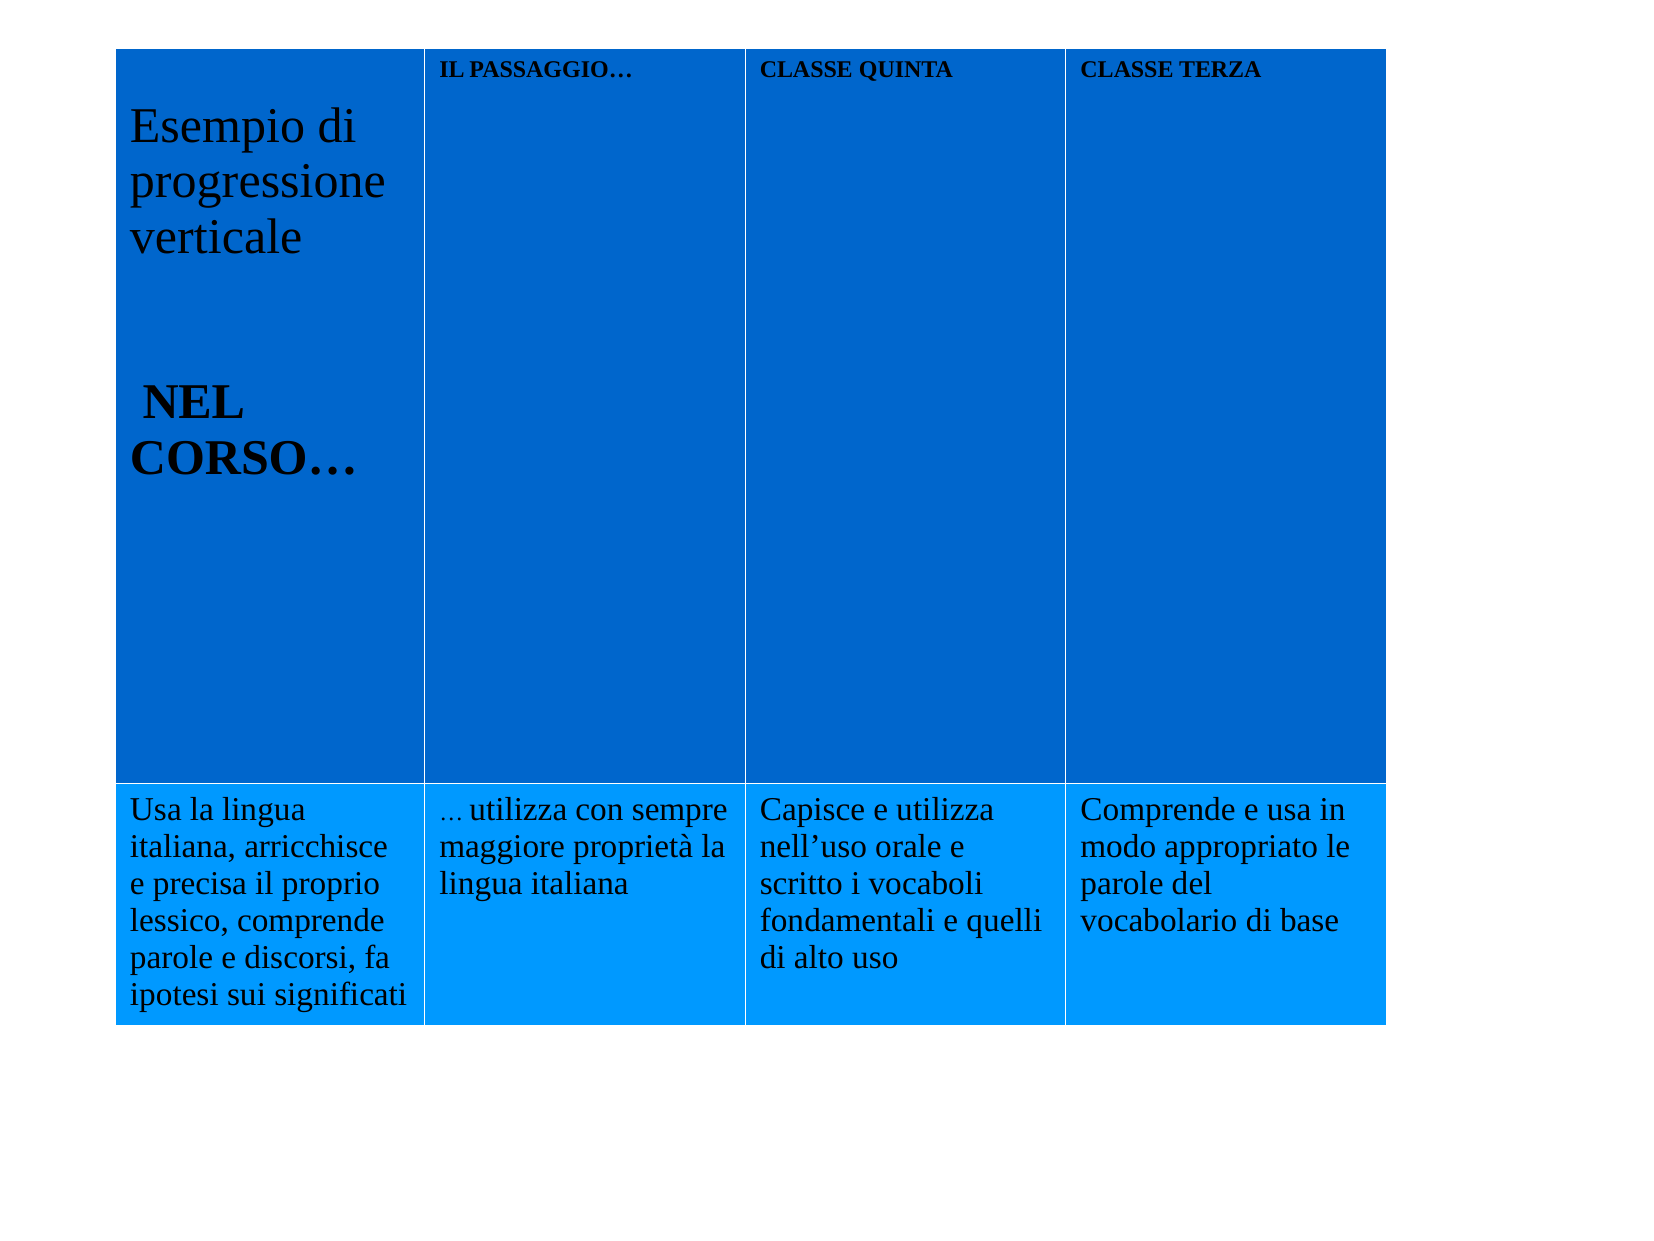

| Esempio di progressione verticale NEL CORSO… | IL PASSAGGIO… | CLASSE QUINTA | CLASSE TERZA |
| --- | --- | --- | --- |
| Usa la lingua italiana, arricchisce e precisa il proprio lessico, comprende parole e discorsi, fa ipotesi sui significati | … utilizza con sempre maggiore proprietà la lingua italiana | Capisce e utilizza nell’uso orale e scritto i vocaboli fondamentali e quelli di alto uso | Comprende e usa in modo appropriato le parole del vocabolario di base |